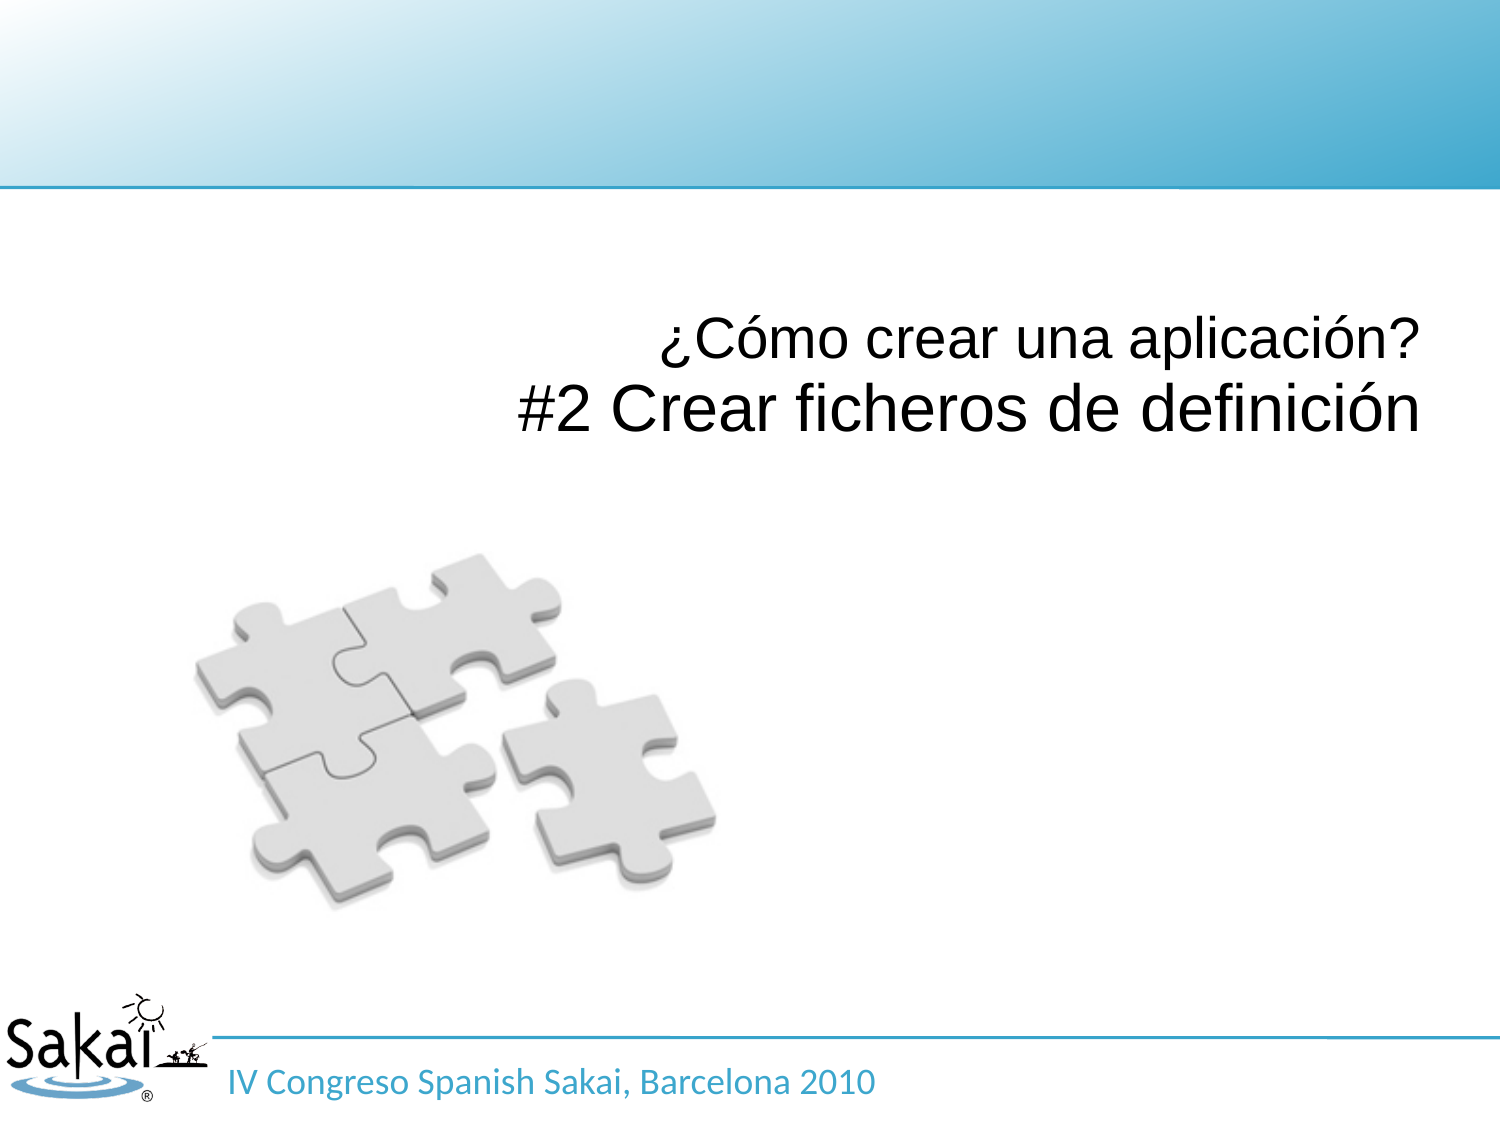

¿Cómo crear una aplicación?
#2 Crear ficheros de definición